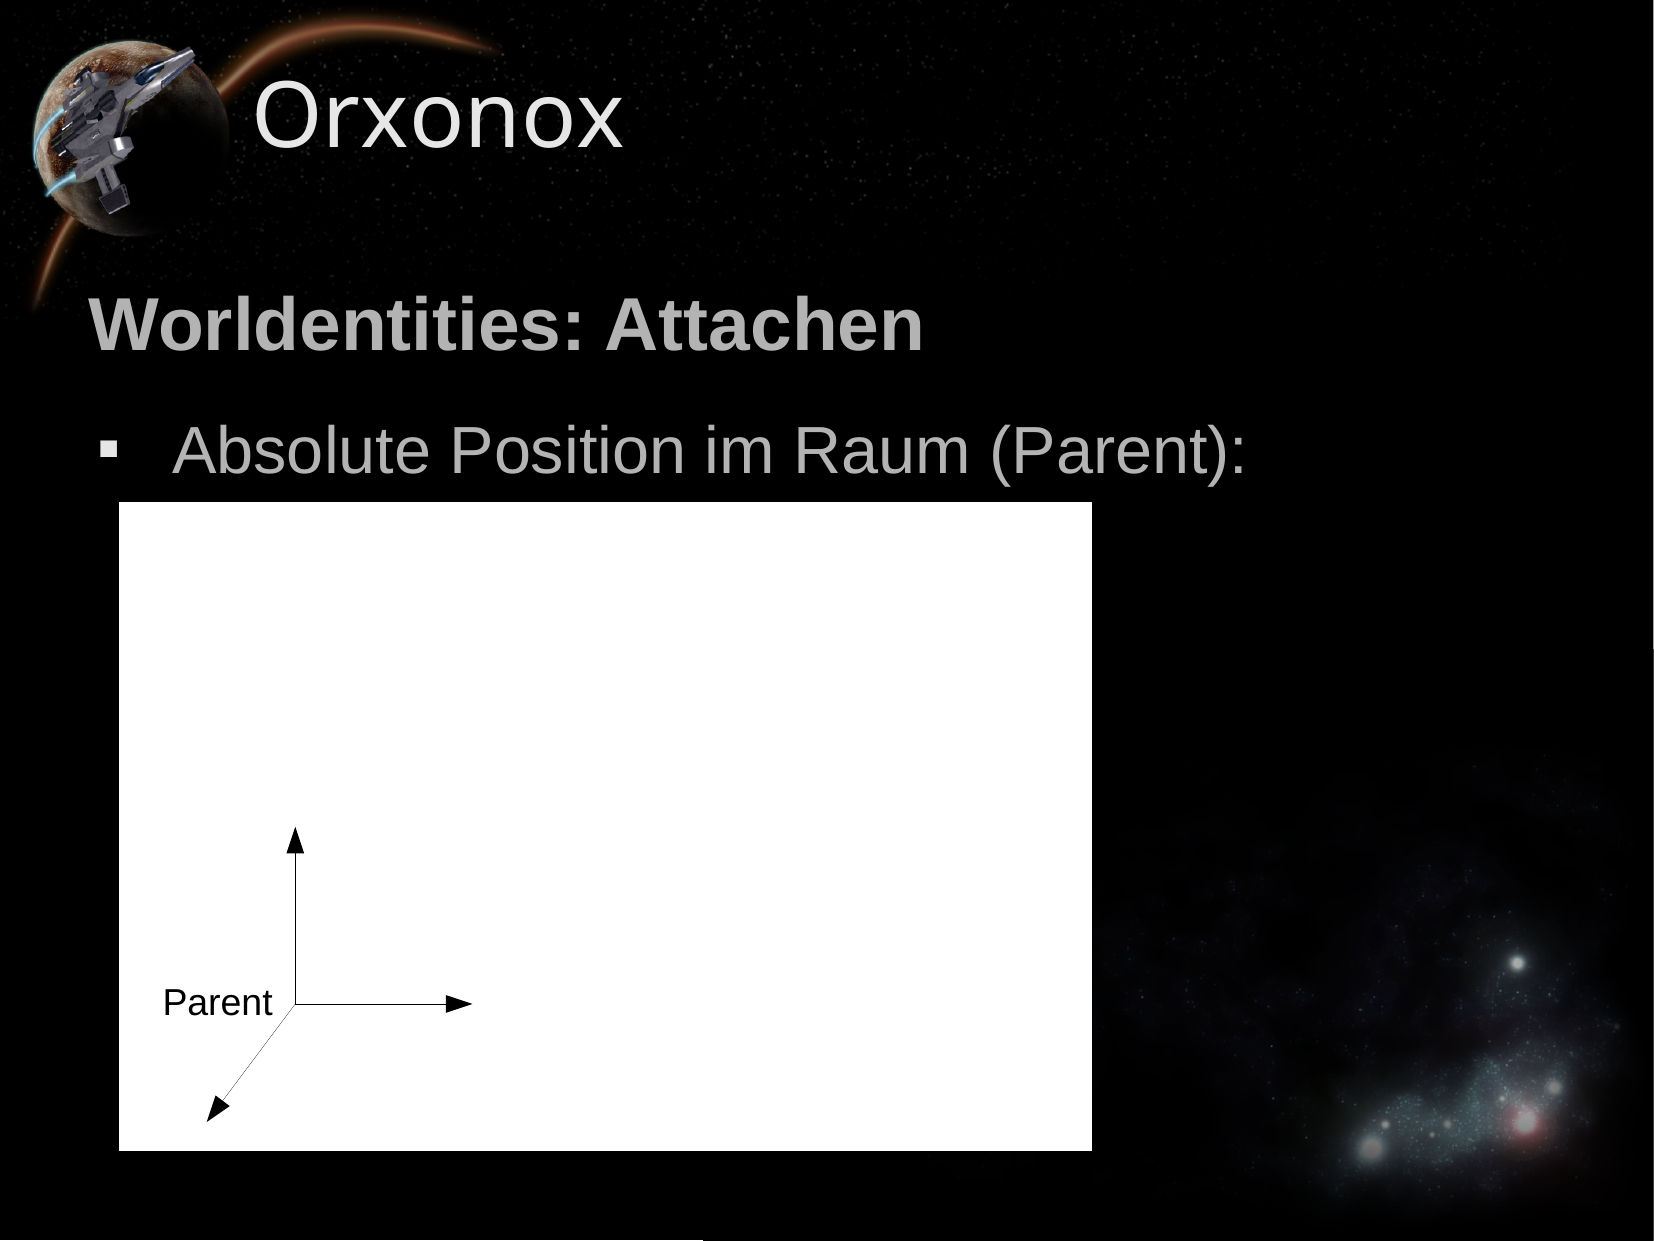

# Worldentities: Attachen
 Absolute Position im Raum (Parent):
Parent